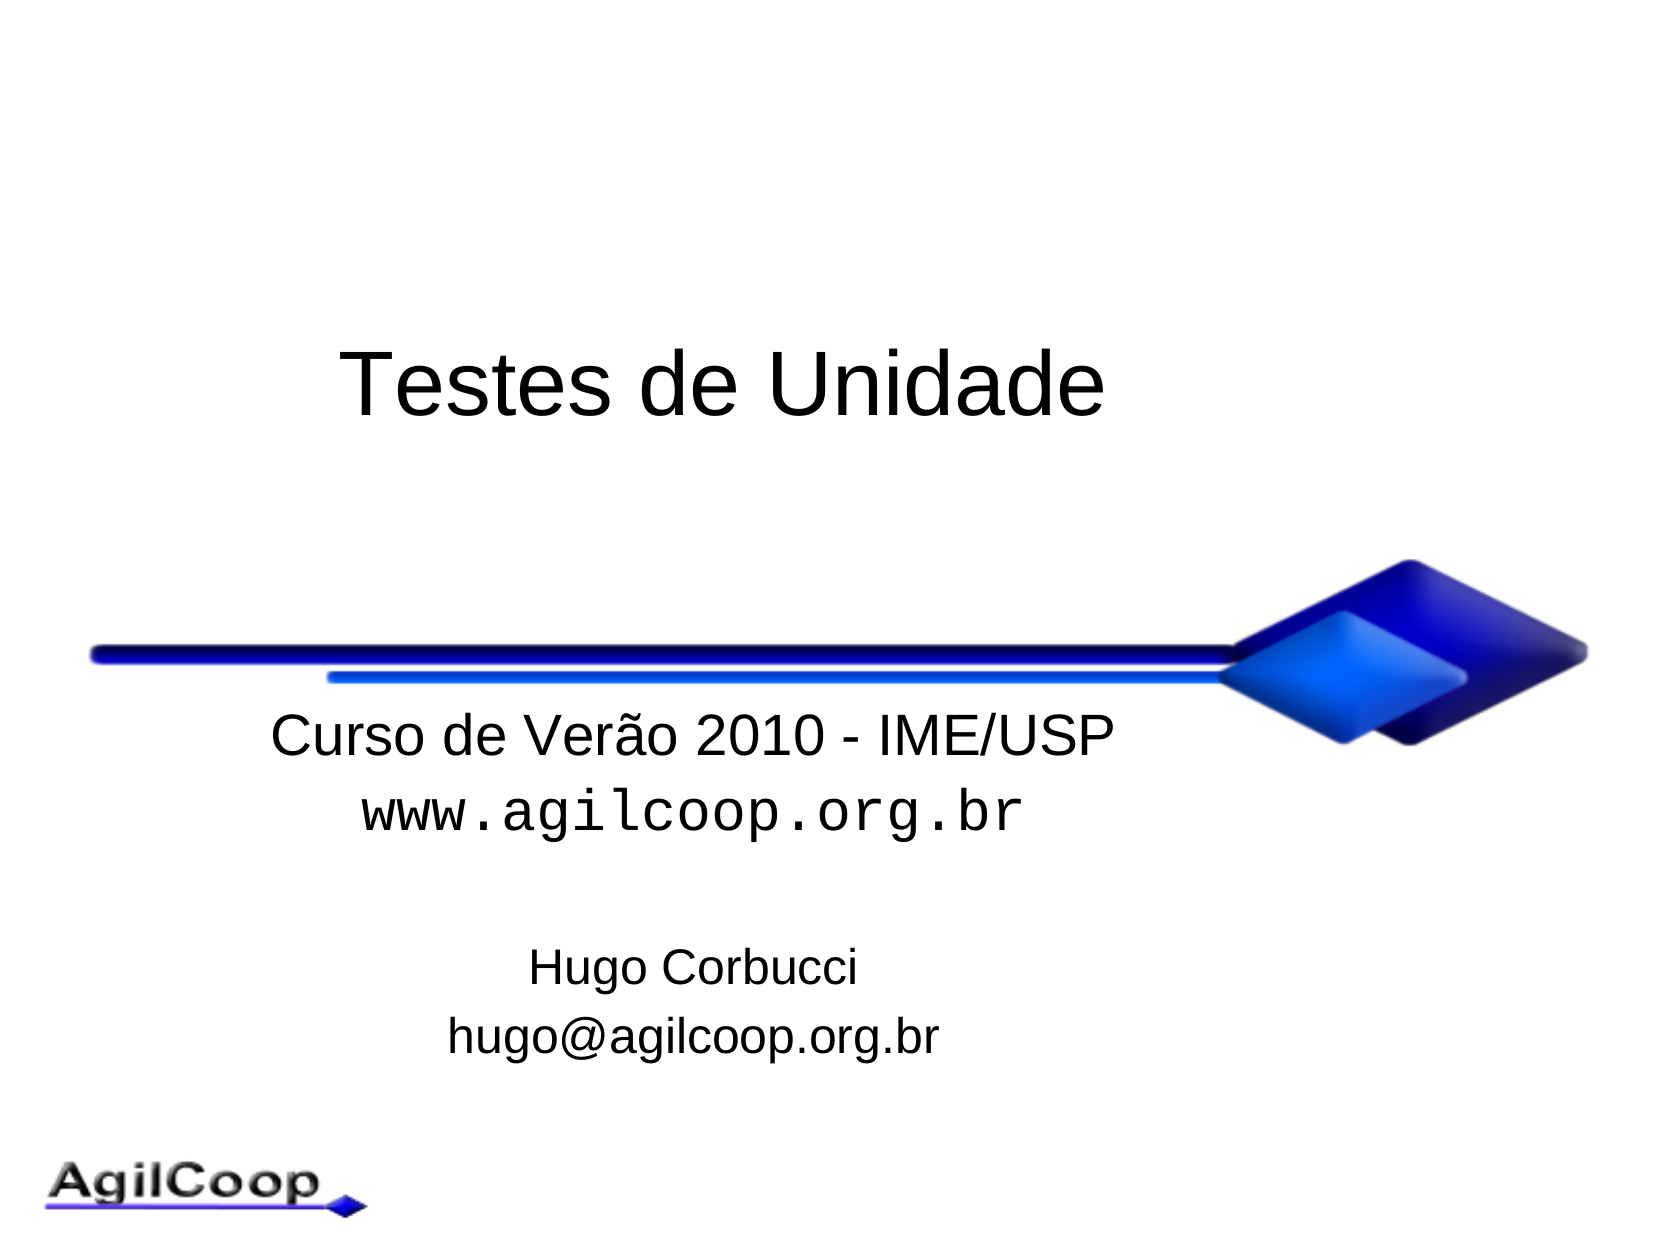

# Testes de Unidade
Curso de Verão 2010 - IME/USP
www.agilcoop.org.br
Hugo Corbucci
hugo@agilcoop.org.br